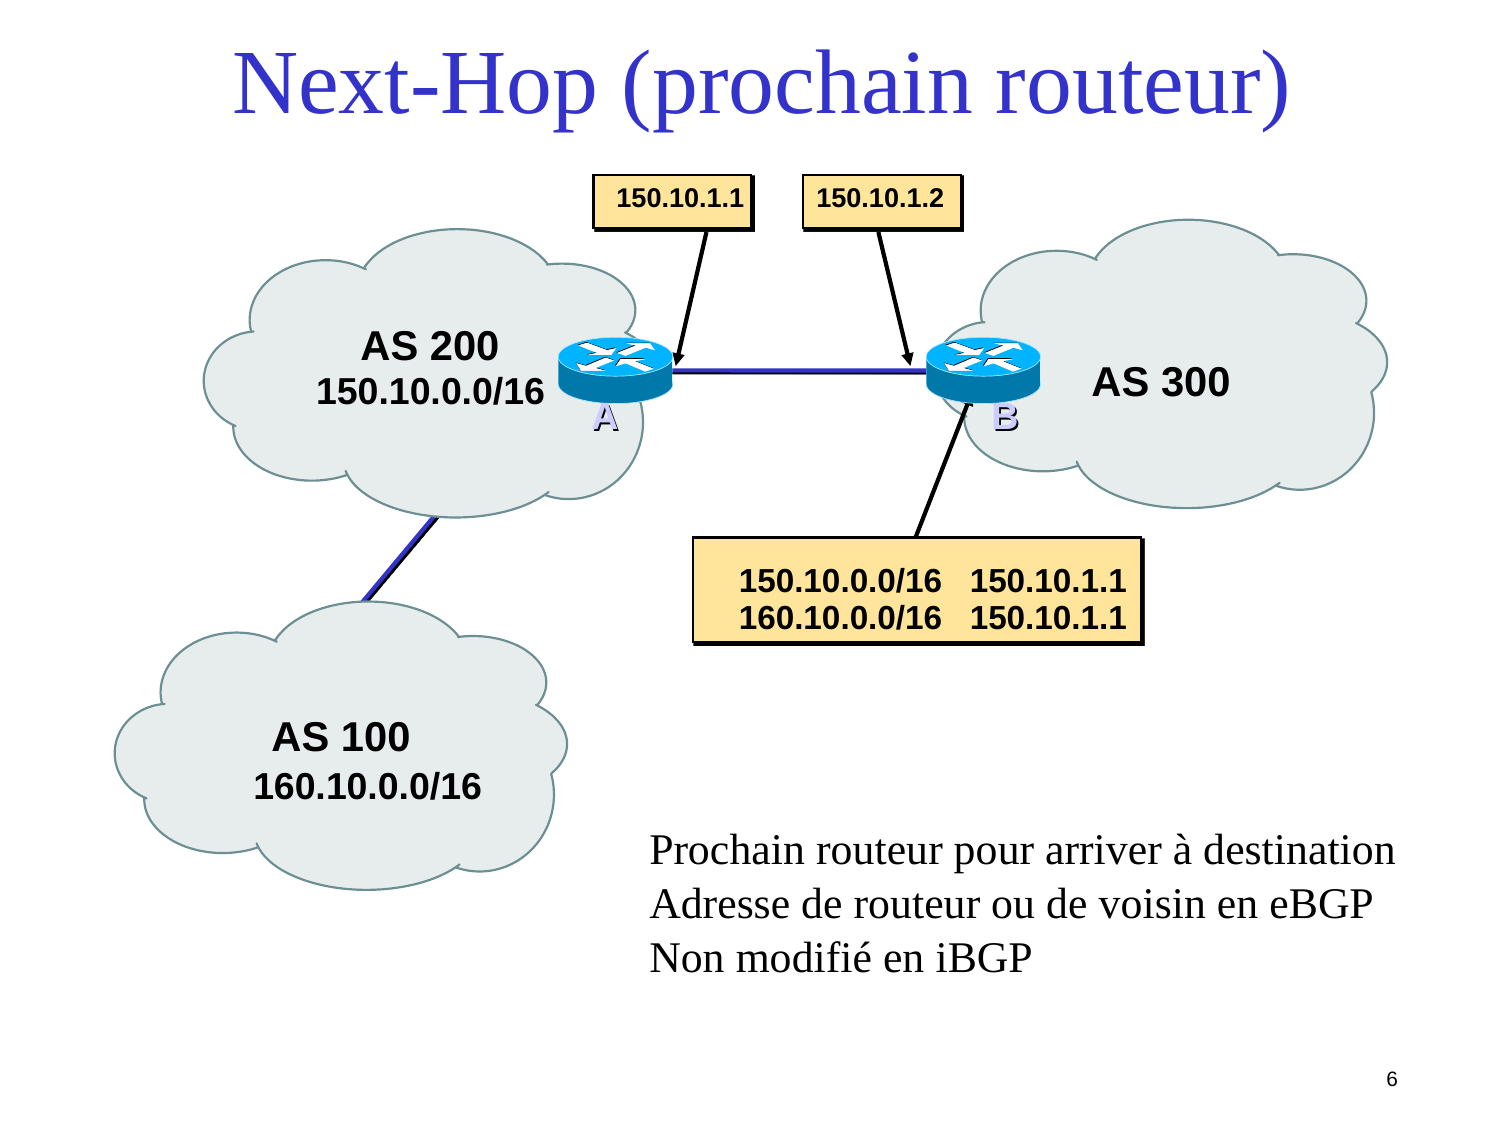

# Next-Hop (prochain routeur)‏
150.10.1.1
150.10.1.2
AS 200
AS 300
150.10.0.0/16
A
B
150.10.0.0/16 150.10.1.1
160.10.0.0/16 150.10.1.1
AS 100
Prochain routeur pour arriver à destination
Adresse de routeur ou de voisin en eBGP
Non modifié en iBGP
160.10.0.0/16